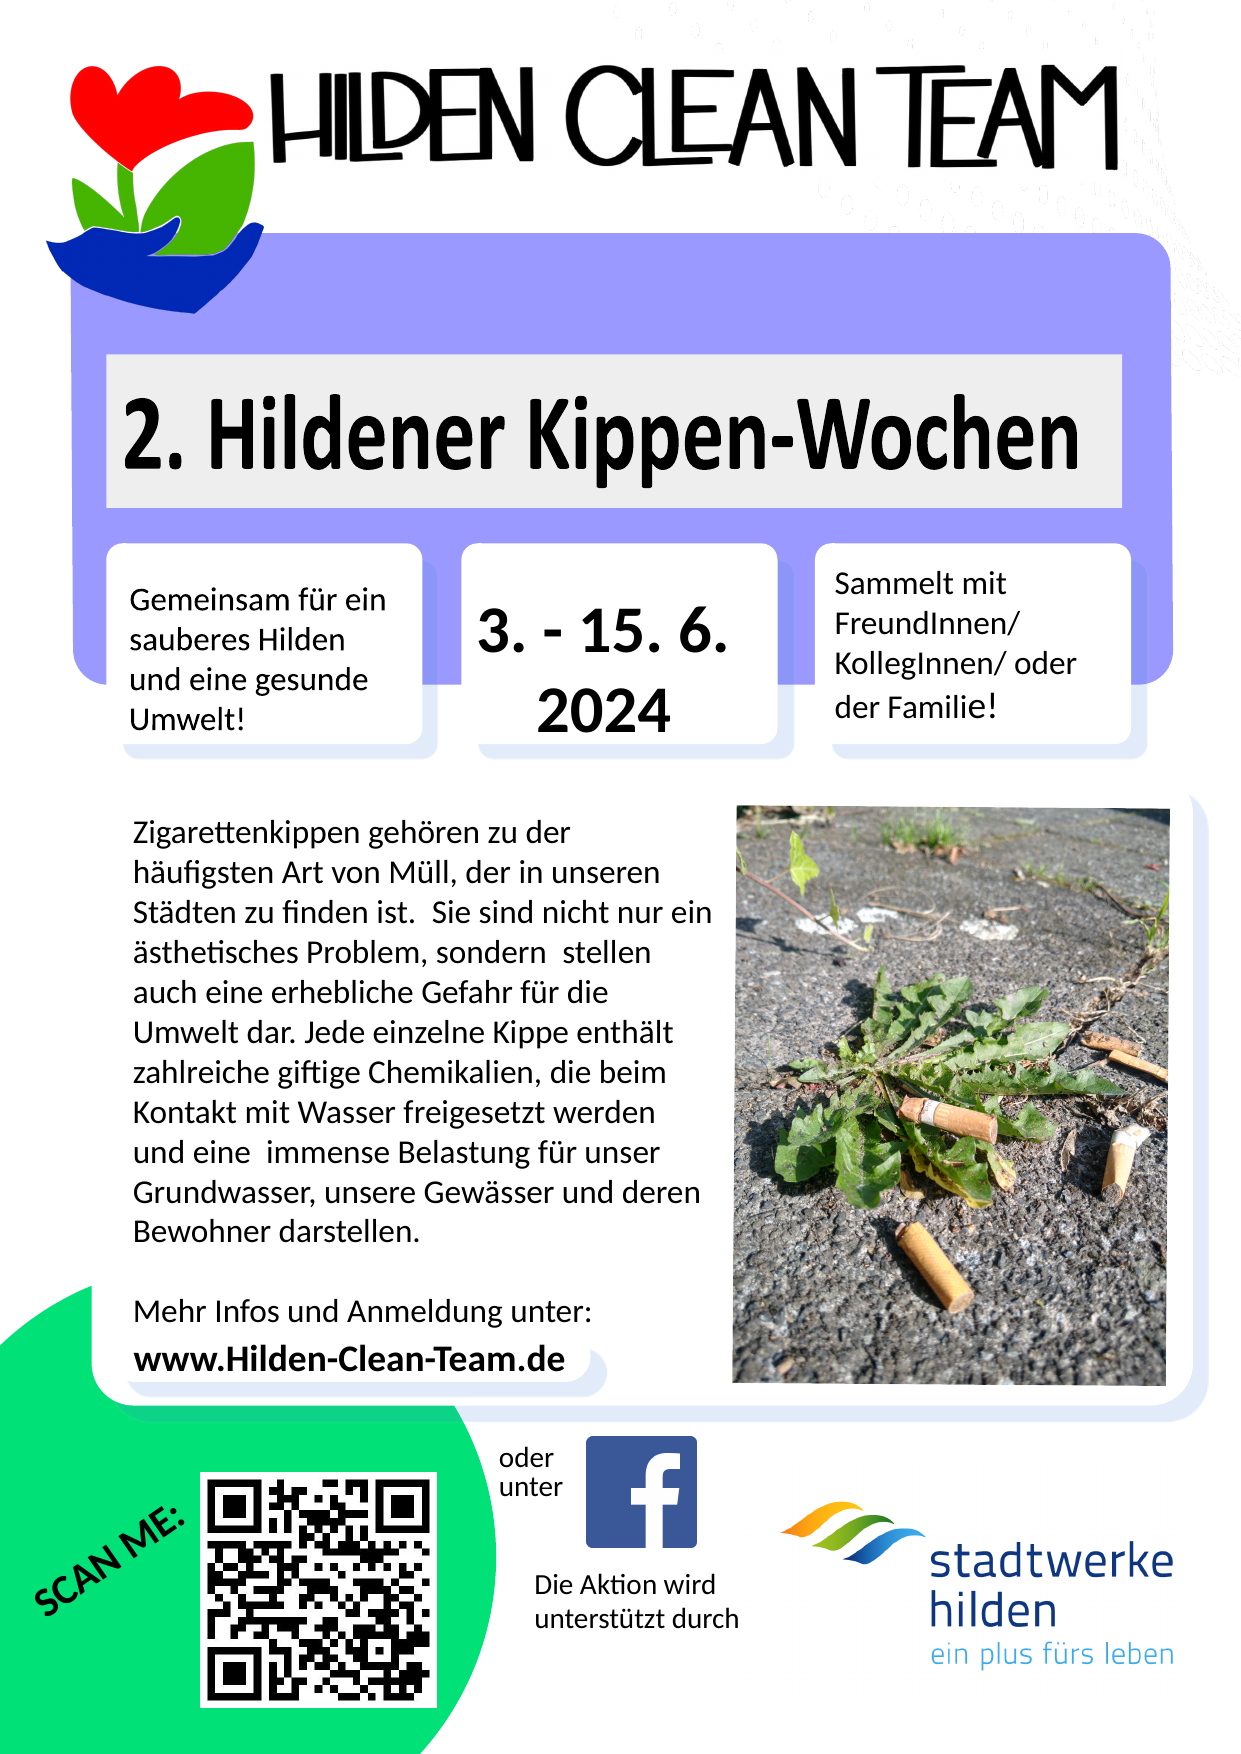

Sammelt mit FreundInnen/ KollegInnen/ oder der Familie!
Gemeinsam für ein sauberes Hilden und eine gesunde Umwelt!
3. - 15. 6. 2024
Zigarettenkippen gehören zu der häufigsten Art von Müll, der in unseren Städten zu finden ist.  Sie sind nicht nur ein ästhetisches Problem, sondern  stellen auch eine erhebliche Gefahr für die Umwelt dar. Jede einzelne Kippe enthält zahlreiche giftige Chemikalien, die beim Kontakt mit Wasser freigesetzt werden und eine  immense Belastung für unser Grundwasser, unsere Gewässer und deren Bewohner darstellen.
Mehr Infos und Anmeldung unter:
www.Hilden-Clean-Team.de
oder unter
SCAN ME:
Die Aktion wird unterstützt durch